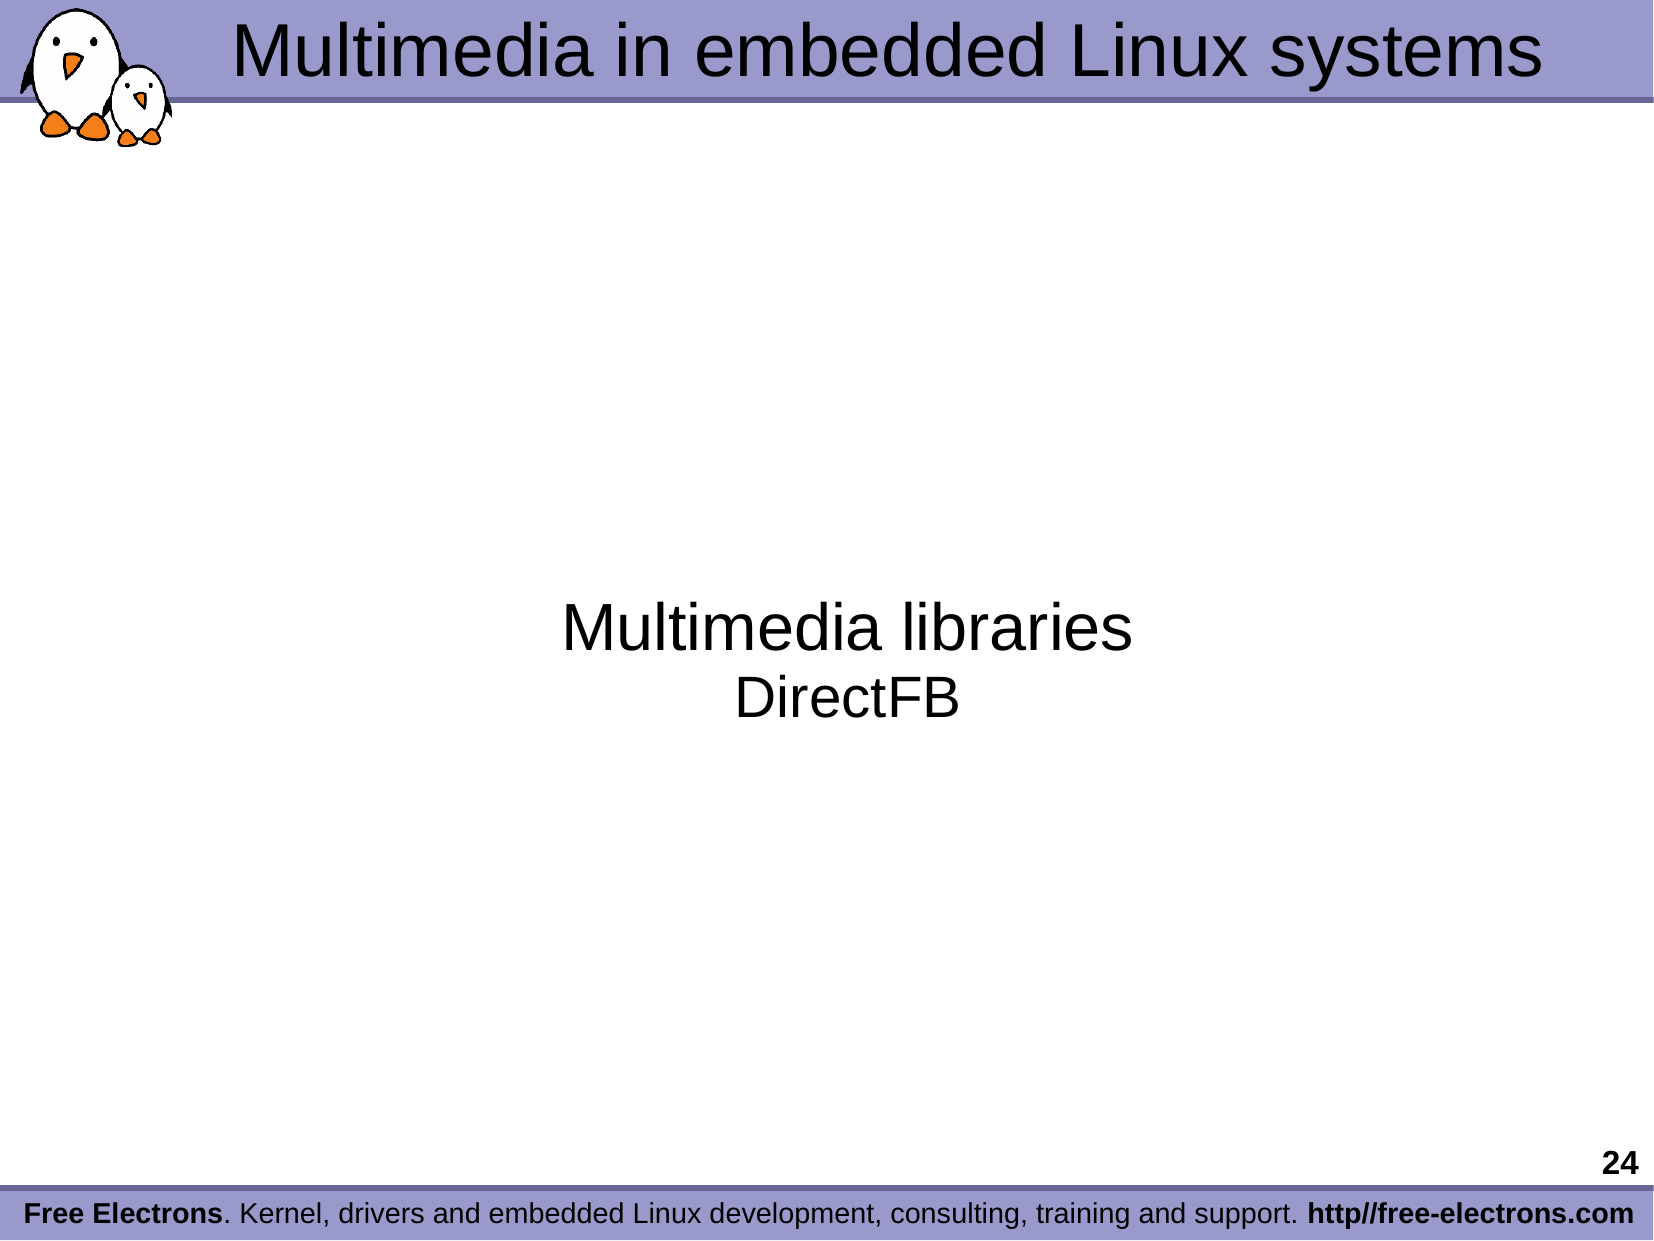

# Multimedia in embedded Linux systems
Multimedia libraries
DirectFB